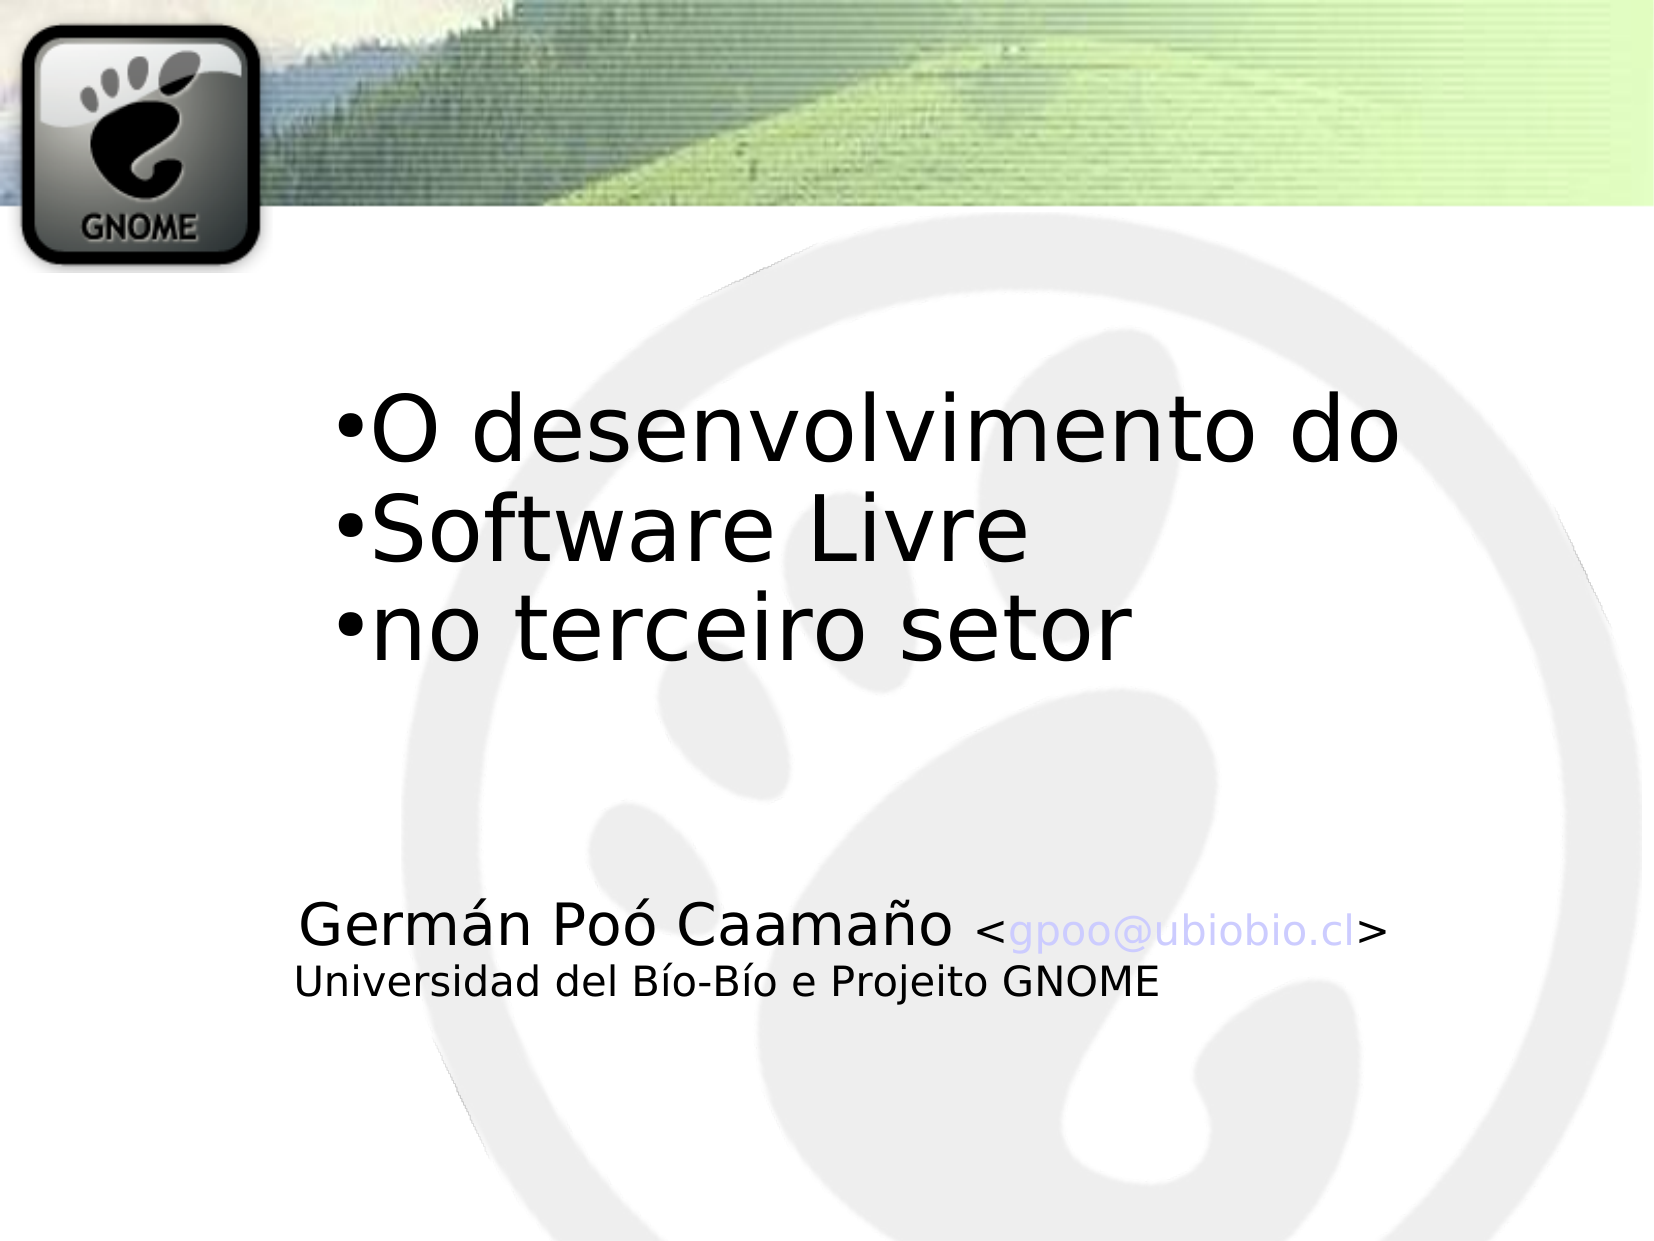

# O desenvolvimento do
Software Livre
no terceiro setor
 Germán Poó Caamaño <gpoo@ubiobio.cl>
 Universidad del Bío-Bío e Projeito GNOME